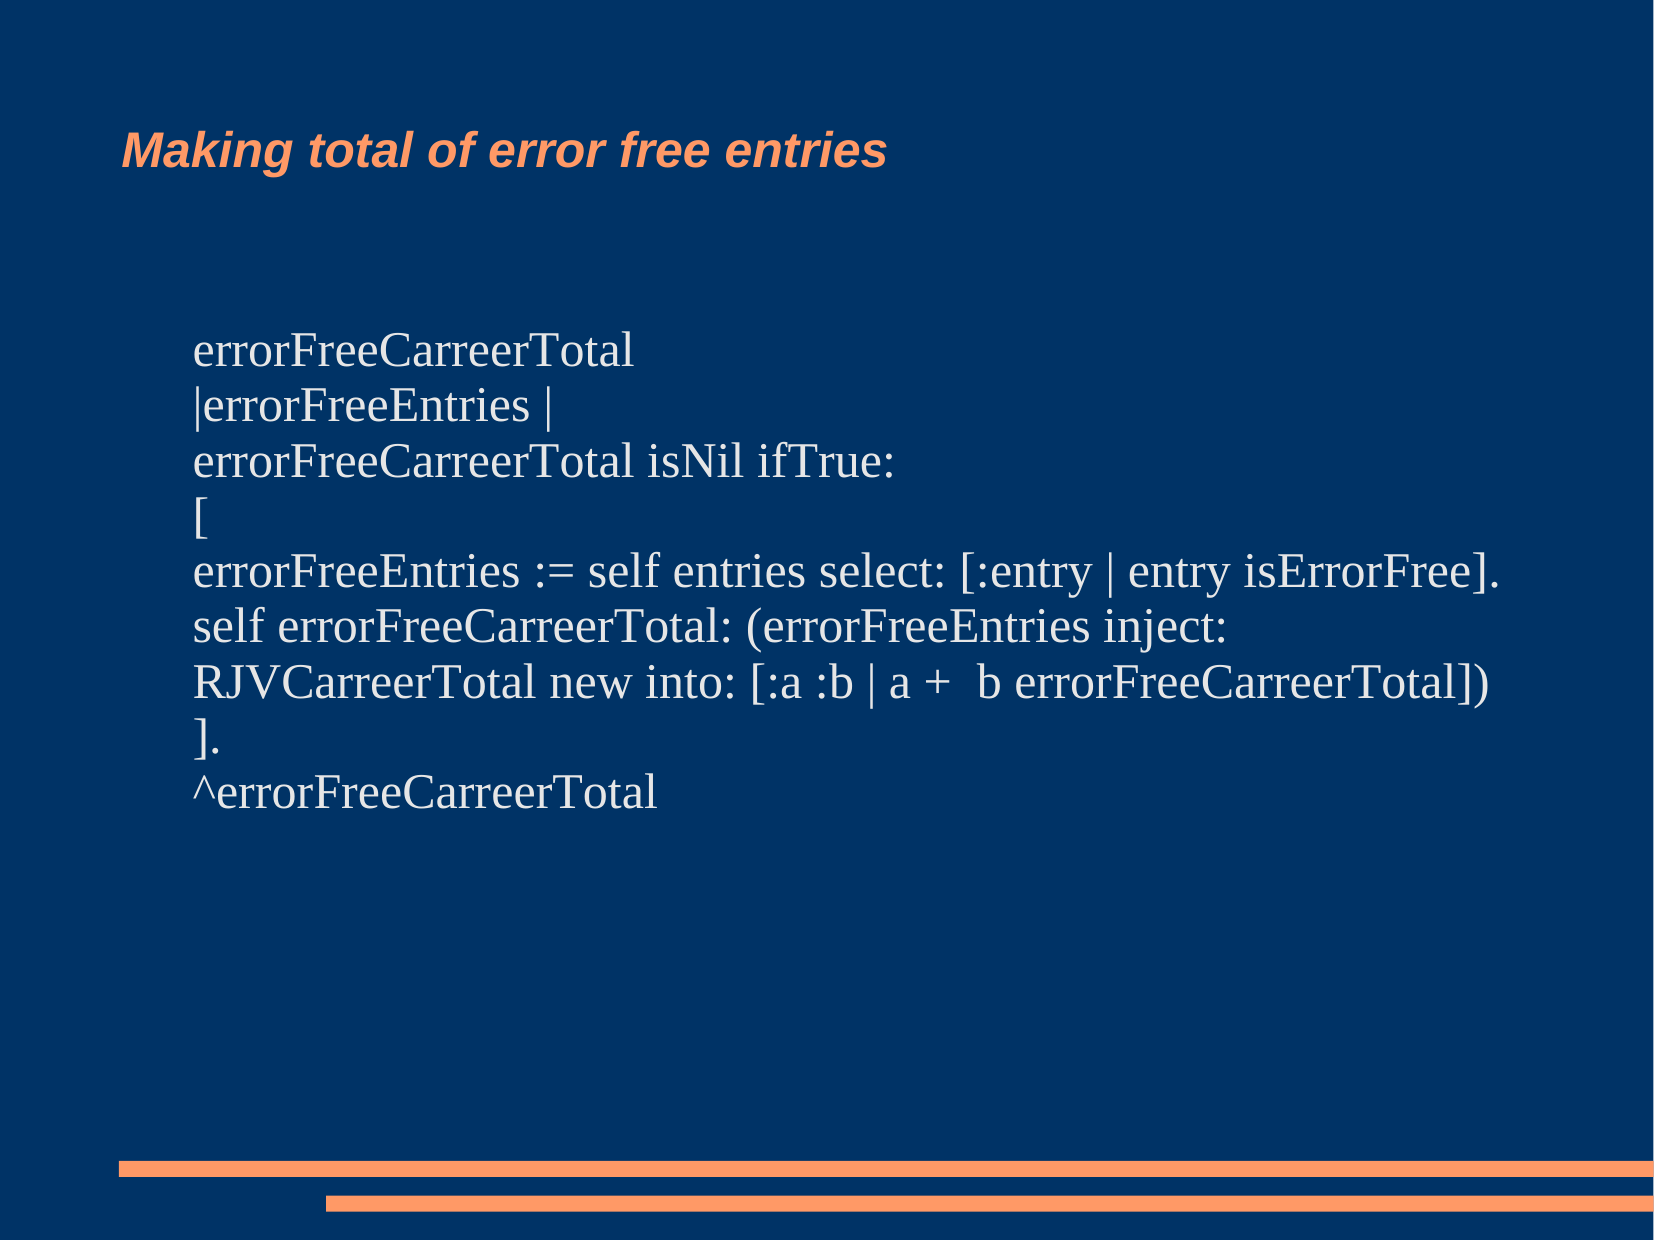

# Making total of error free entries
errorFreeCarreerTotal
|errorFreeEntries |
errorFreeCarreerTotal isNil ifTrue:
[
errorFreeEntries := self entries select: [:entry | entry isErrorFree].
self errorFreeCarreerTotal: (errorFreeEntries inject: RJVCarreerTotal new into: [:a :b | a + b errorFreeCarreerTotal])
].
^errorFreeCarreerTotal